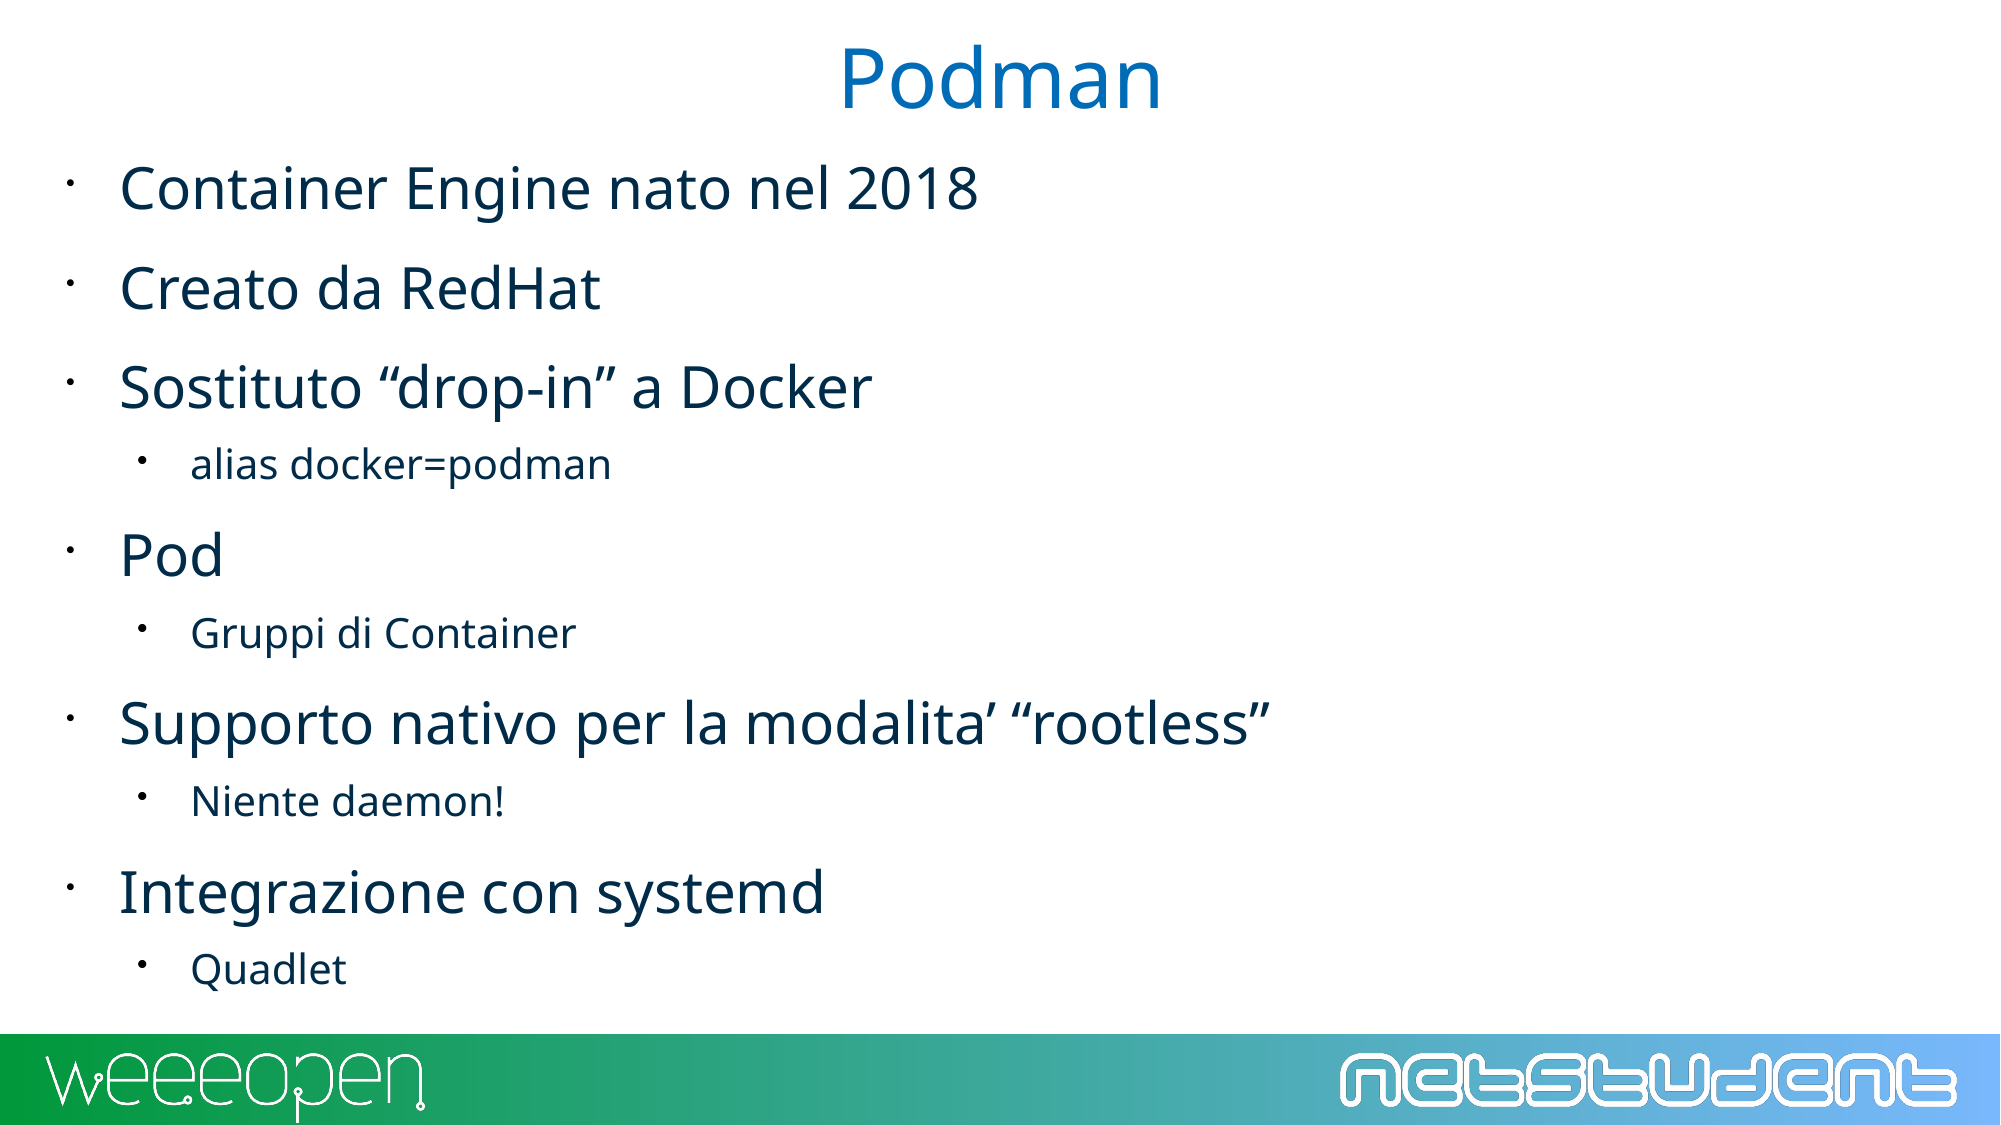

# Podman
Container Engine nato nel 2018
Creato da RedHat
Sostituto “drop-in” a Docker
alias docker=podman
Pod
Gruppi di Container
Supporto nativo per la modalita’ “rootless”
Niente daemon!
Integrazione con systemd
Quadlet